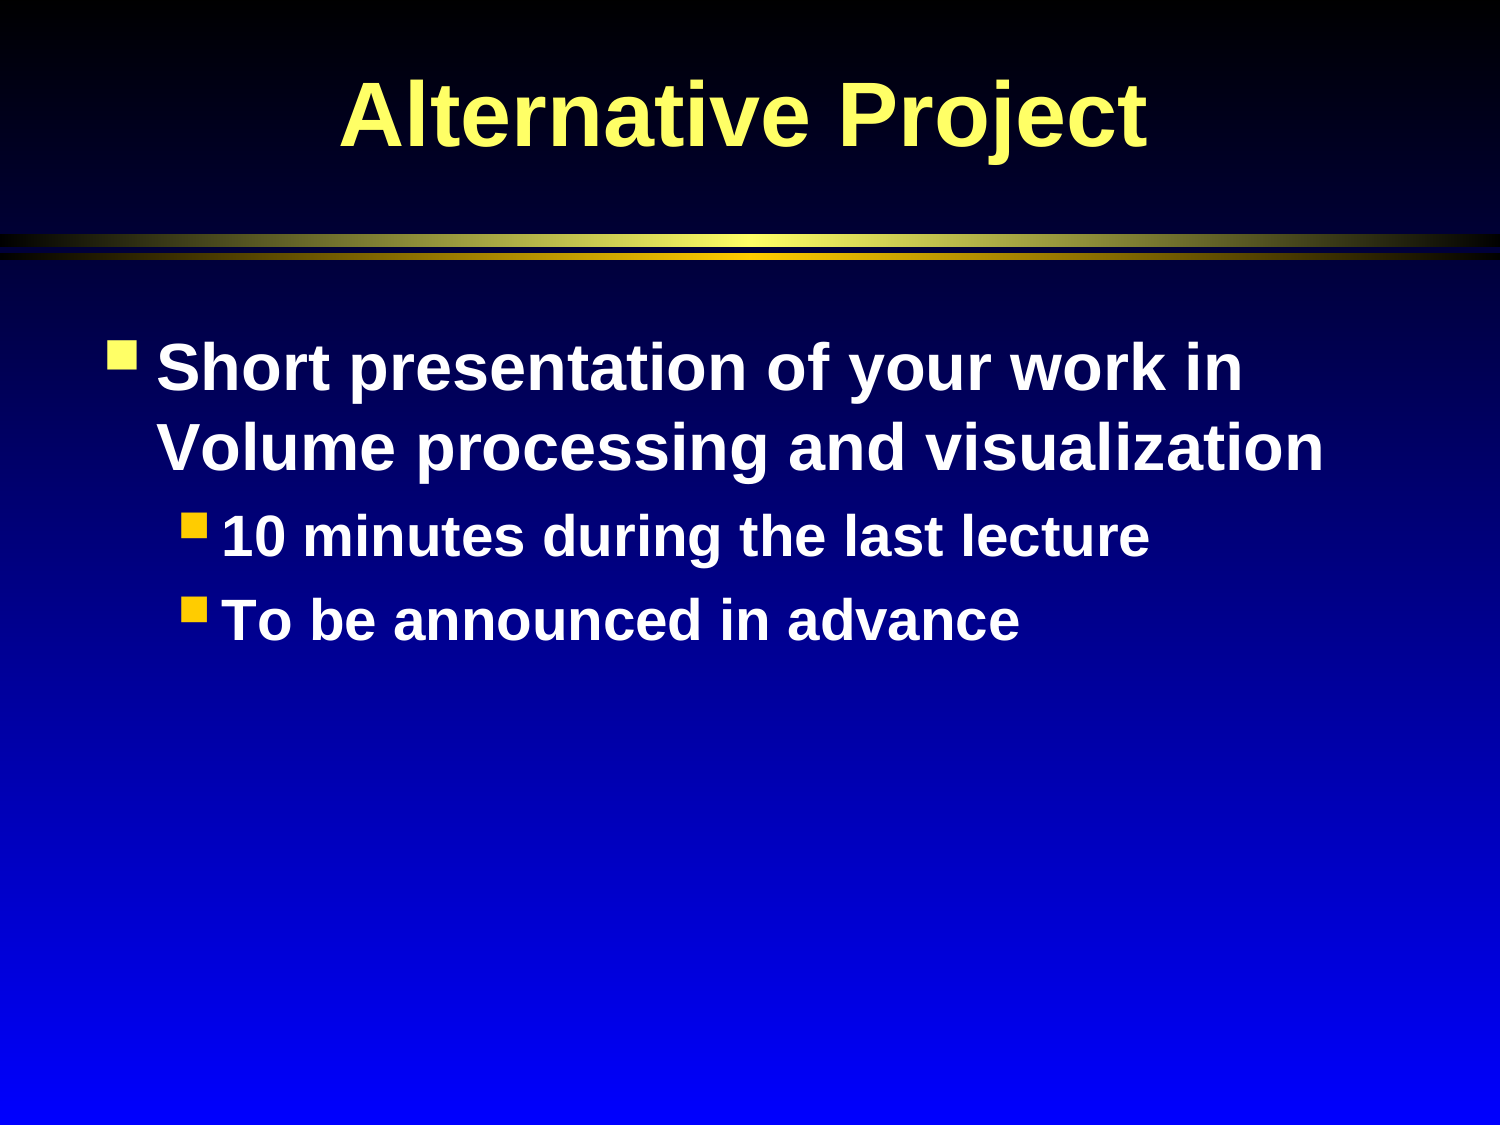

# Alternative Project
Short presentation of your work in Volume processing and visualization
10 minutes during the last lecture
To be announced in advance